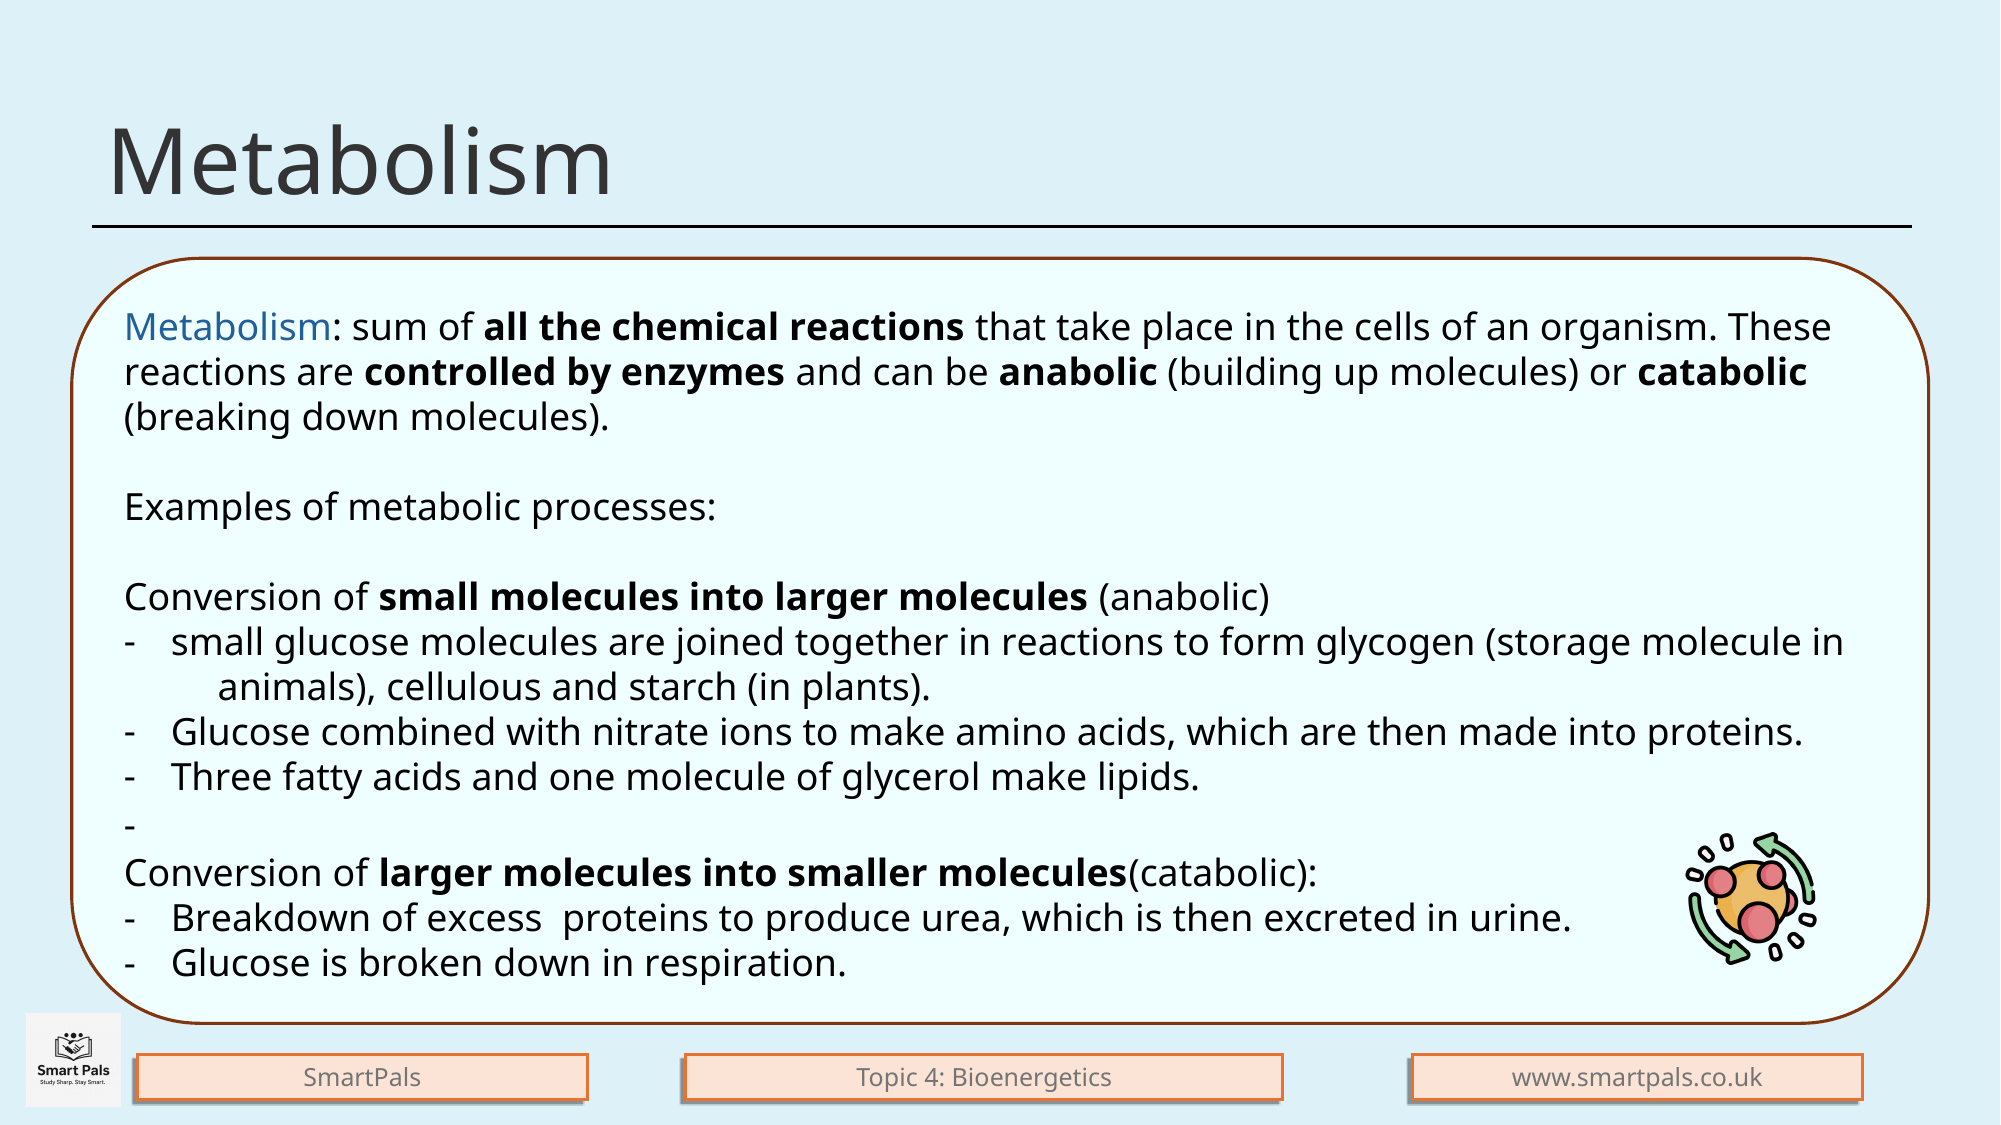

# Metabolism
Metabolism: sum of all the chemical reactions that take place in the cells of an organism. These reactions are controlled by enzymes and can be anabolic (building up molecules) or catabolic (breaking down molecules).
Examples of metabolic processes:
Conversion of small molecules into larger molecules (anabolic)
small glucose molecules are joined together in reactions to form glycogen (storage molecule in animals), cellulous and starch (in plants).
Glucose combined with nitrate ions to make amino acids, which are then made into proteins.
Three fatty acids and one molecule of glycerol make lipids.
Conversion of larger molecules into smaller molecules(catabolic):
Breakdown of excess proteins to produce urea, which is then excreted in urine.
Glucose is broken down in respiration.